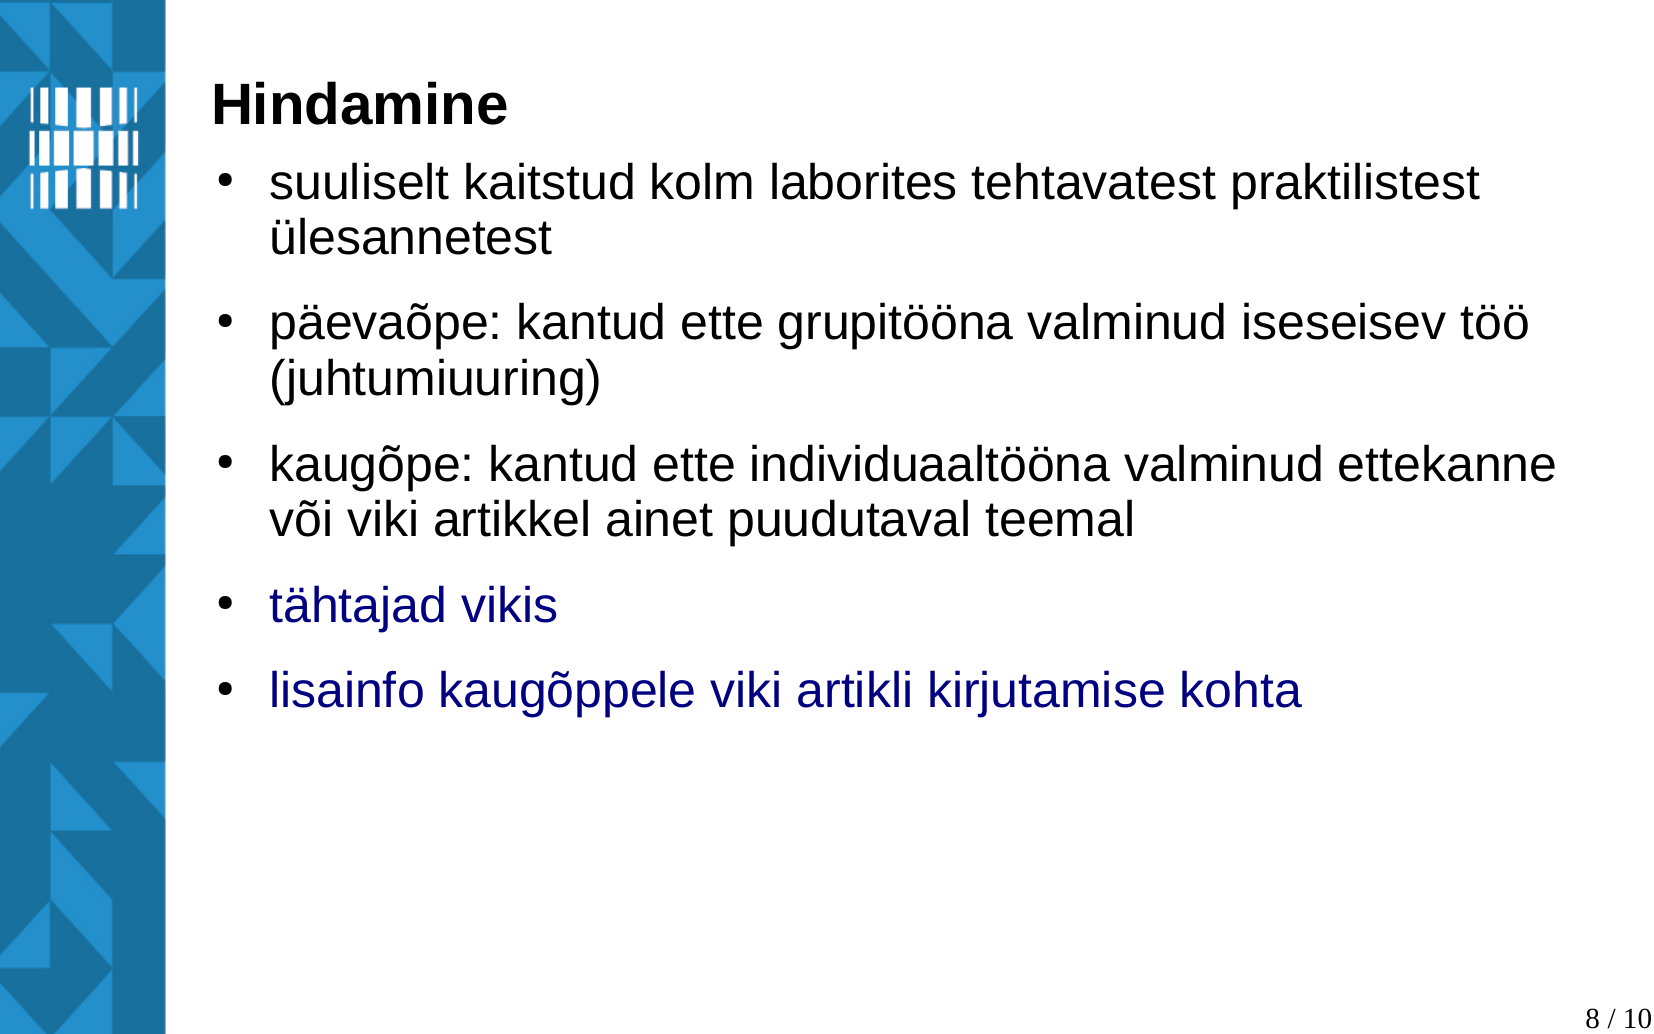

# Hindamine
suuliselt kaitstud kolm laborites tehtavatest praktilistest ülesannetest
päevaõpe: kantud ette grupitööna valminud iseseisev töö (juhtumiuuring)
kaugõpe: kantud ette individuaaltööna valminud ettekanne või viki artikkel ainet puudutaval teemal
tähtajad vikis
lisainfo kaugõppele viki artikli kirjutamise kohta